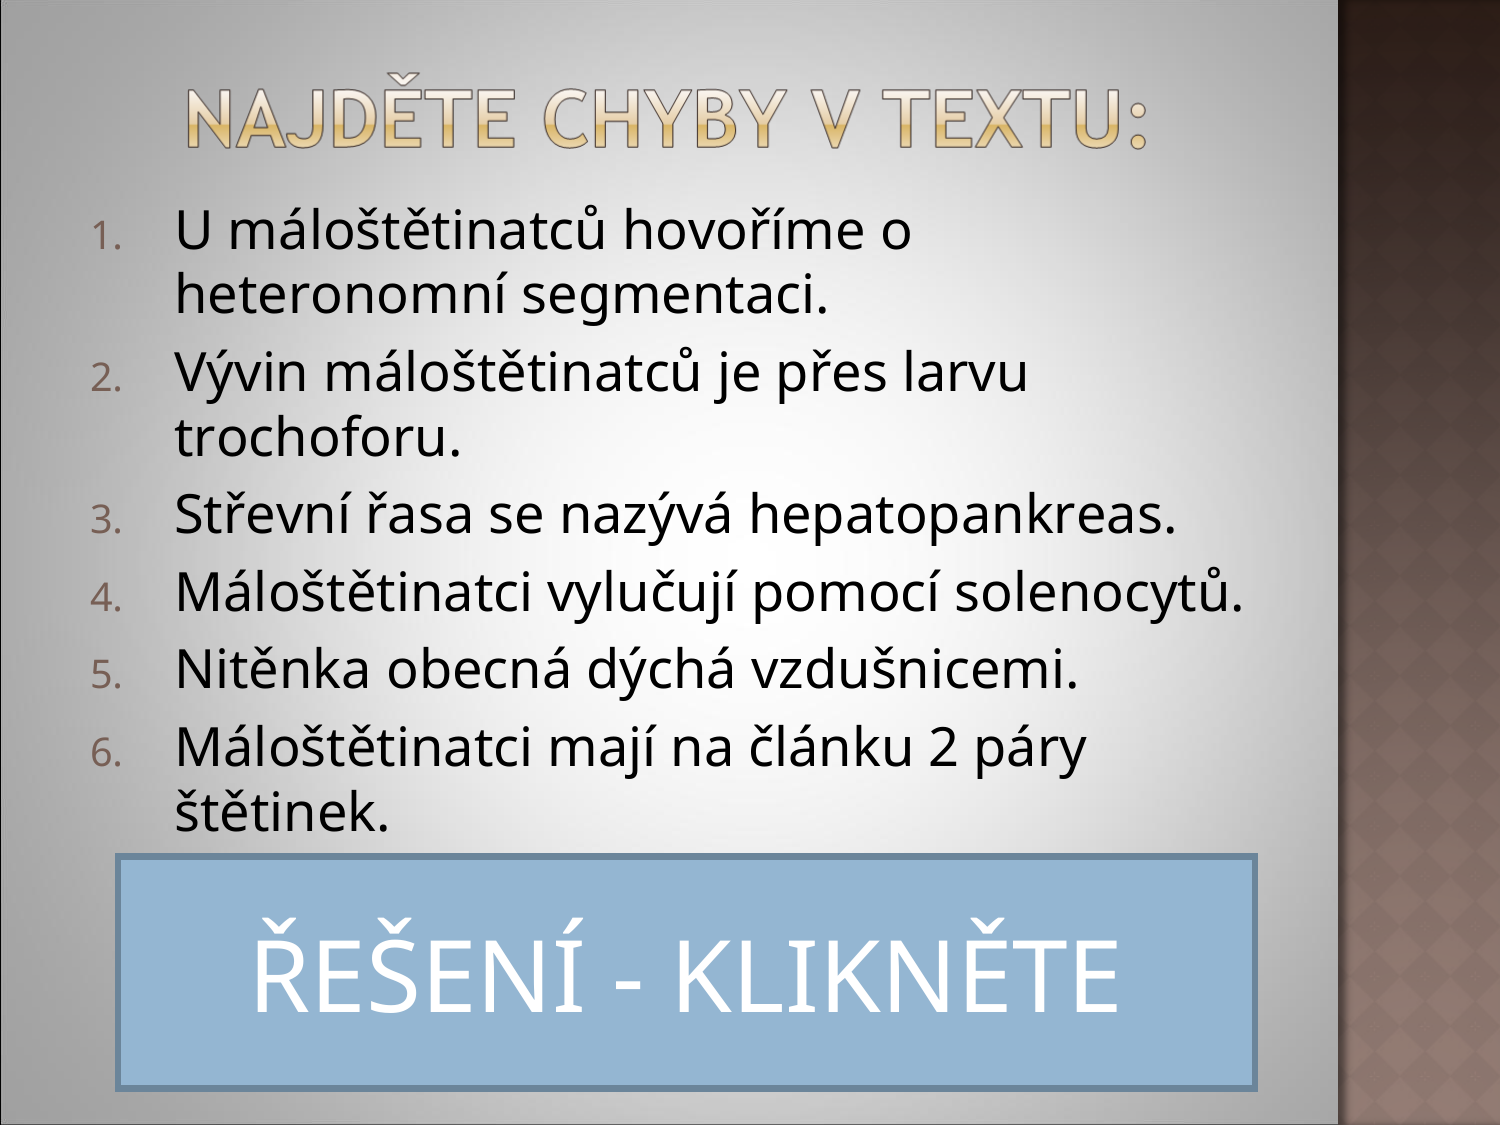

# U máloštětinatců hovoříme o heteronomní segmentaci.
Vývin máloštětinatců je přes larvu trochoforu.
Střevní řasa se nazývá hepatopankreas.
Máloštětinatci vylučují pomocí solenocytů.
Nitěnka obecná dýchá vzdušnicemi.
Máloštětinatci mají na článku 2 páry štětinek.
1. homonomní; 2. přímý; 3. tyflosolis;
4. metanefridiemi; 5. zadním koncem těla; 6. 4 páry
ŘEŠENÍ - KLIKNĚTE